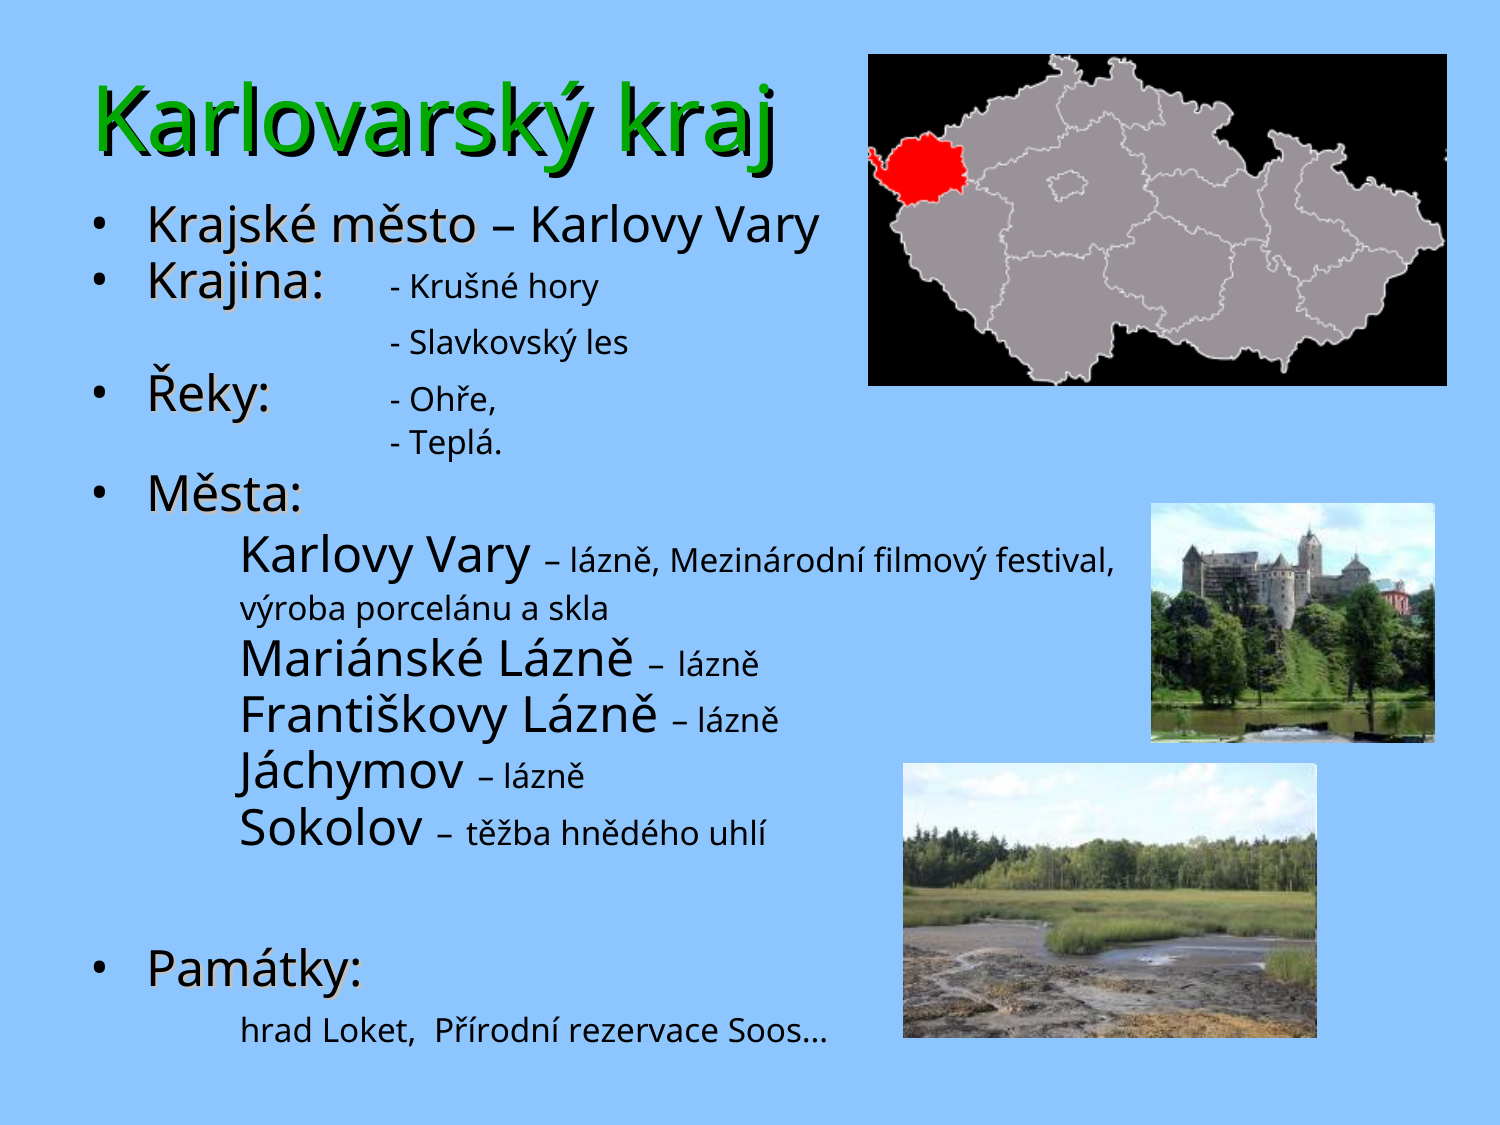

# Karlovarský kraj
Krajské město – Karlovy Vary
Krajina:	- Krušné hory
			- Slavkovský les
Řeky:	- Ohře,
			- Teplá.
Města:
		Karlovy Vary – lázně, Mezinárodní filmový festival, 	výroba porcelánu a skla
		Mariánské Lázně – lázně
		Františkovy Lázně – lázně
		Jáchymov – lázně
		Sokolov – těžba hnědého uhlí
Památky:
		hrad Loket, Přírodní rezervace Soos…